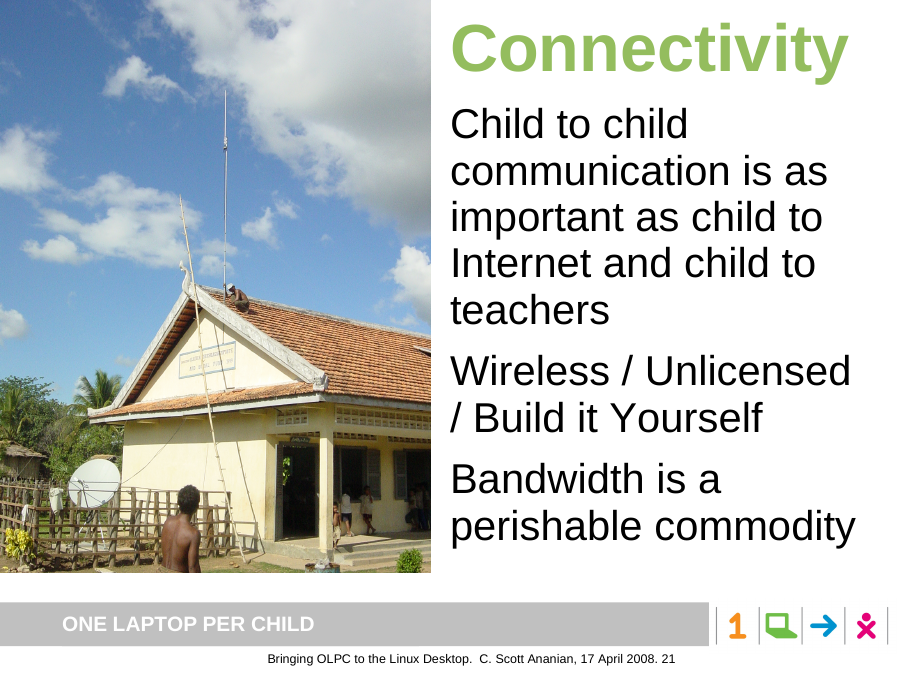

# Connectivity
Child to child communication is as important as child to Internet and child to teachers
Wireless / Unlicensed / Build it Yourself
Bandwidth is a perishable commodity